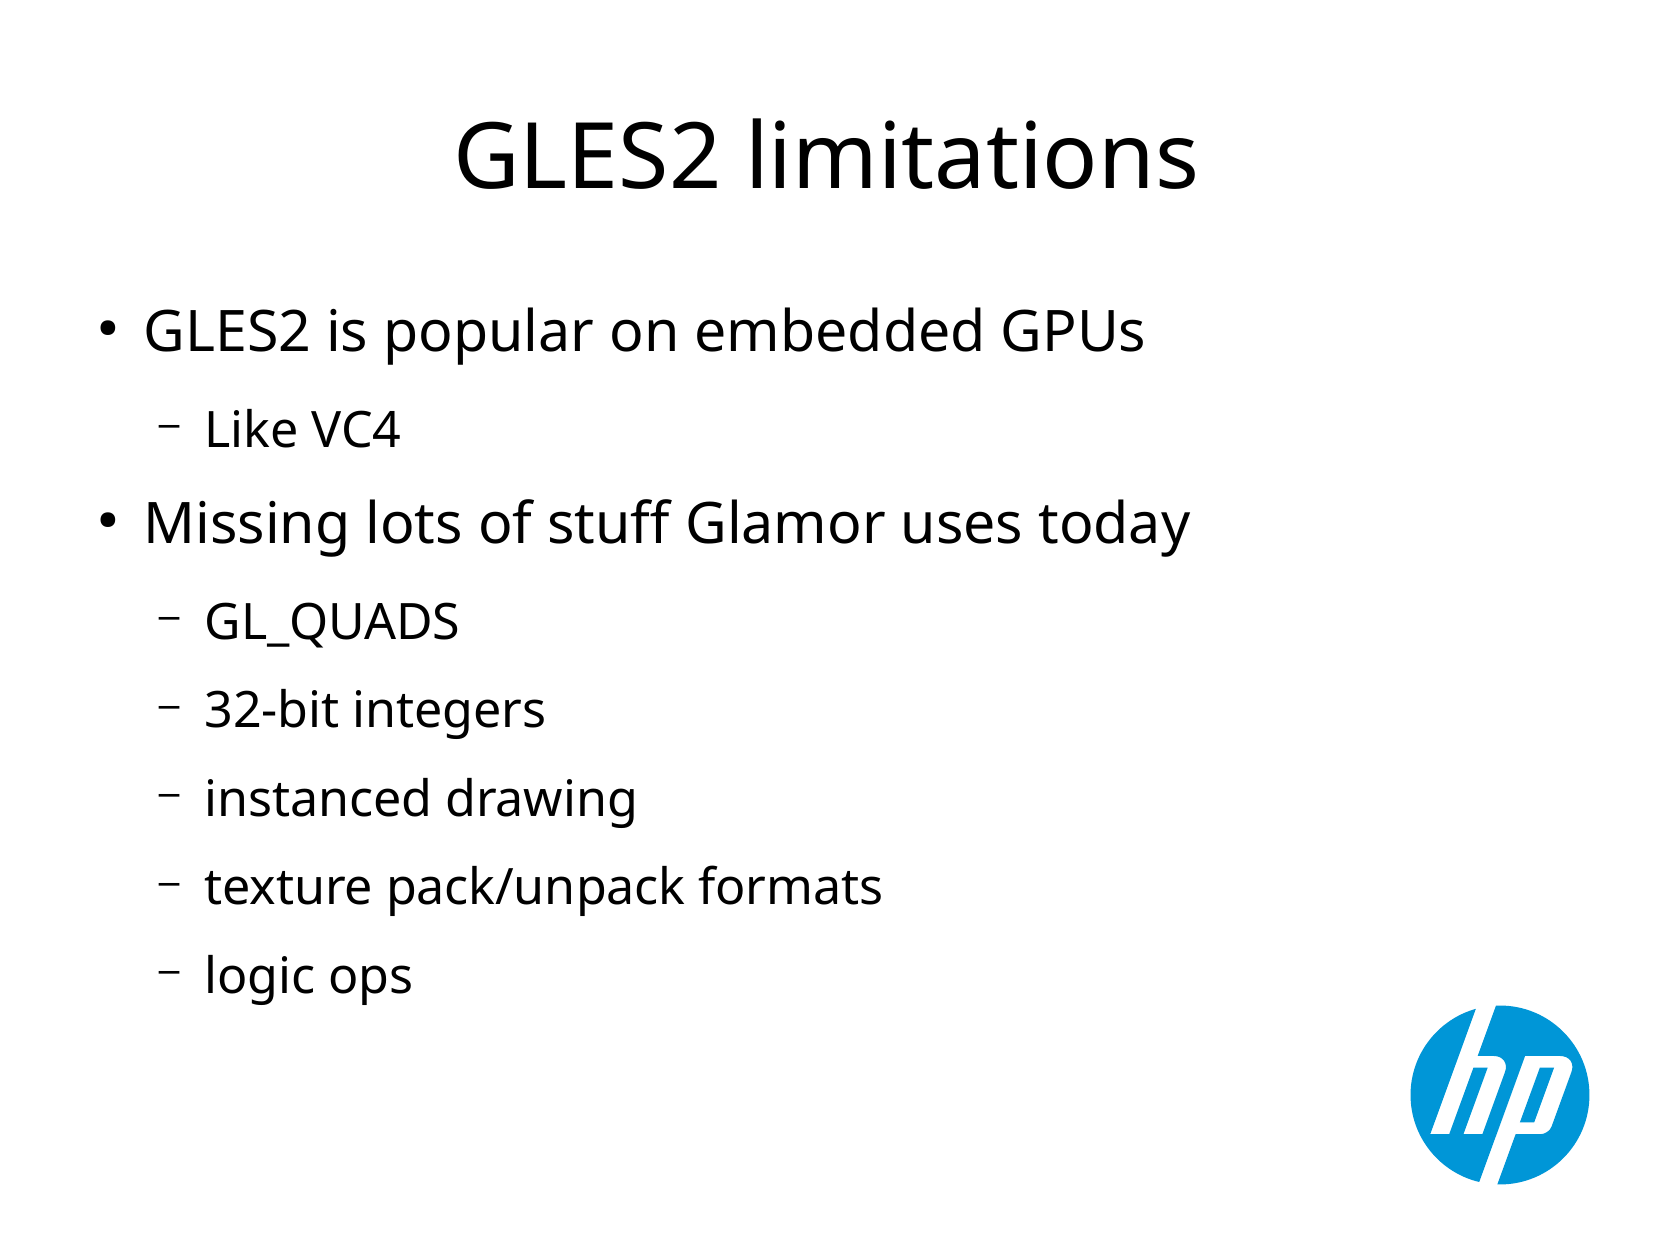

# GLES2 limitations
GLES2 is popular on embedded GPUs
Like VC4
Missing lots of stuff Glamor uses today
GL_QUADS
32-bit integers
instanced drawing
texture pack/unpack formats
logic ops